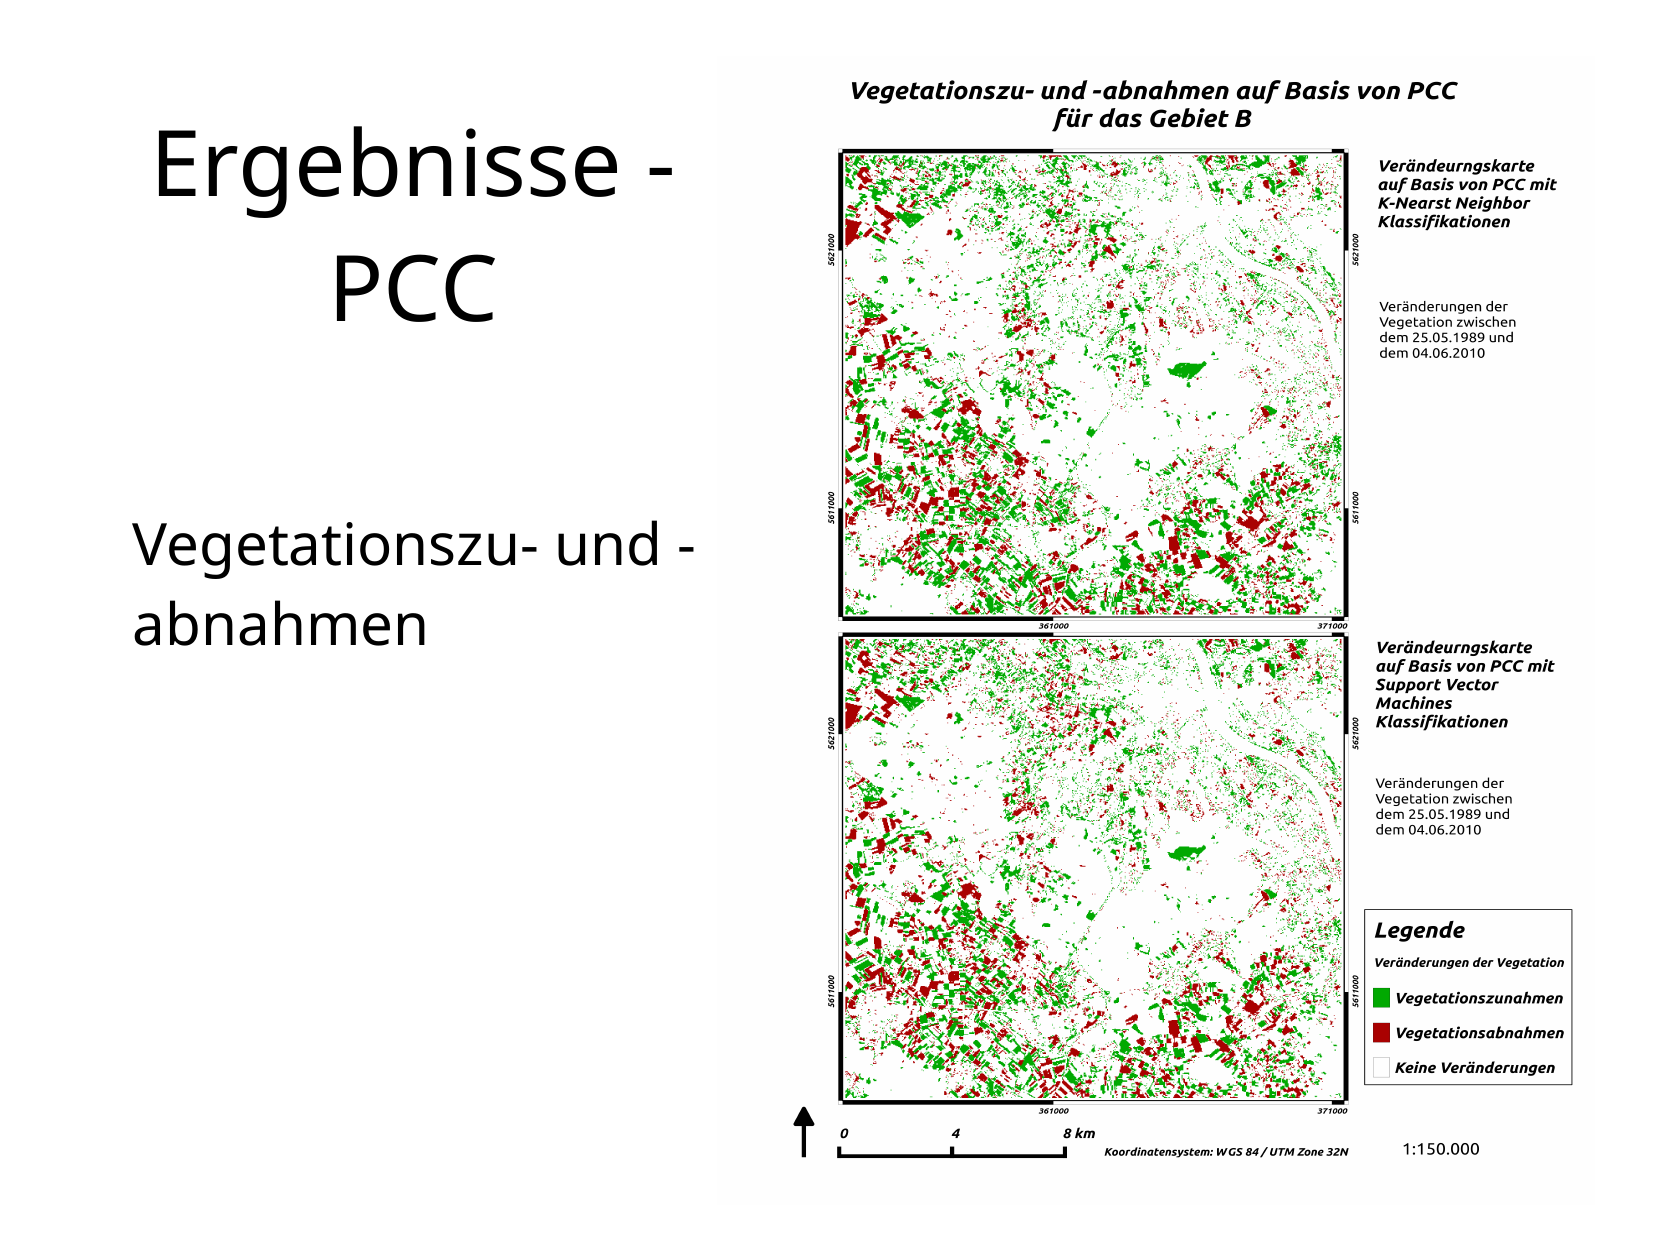

# Ergebnisse - PCC
Vegetationszu- und -abnahmen